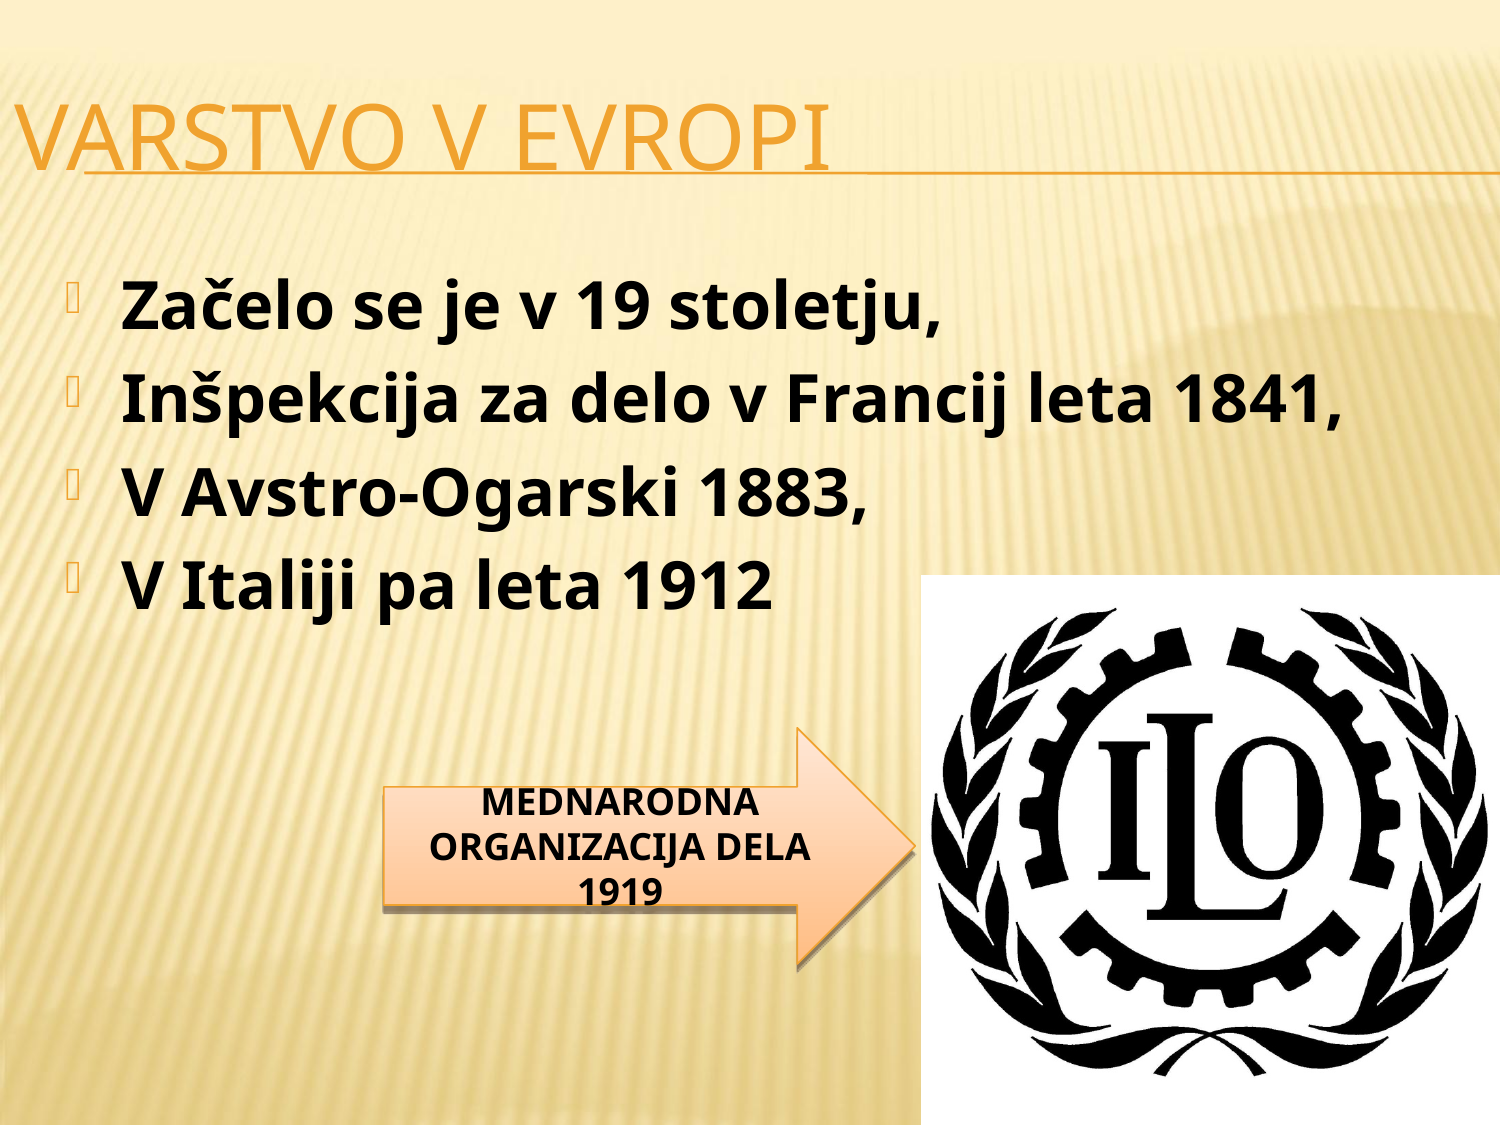

# VARSTVO V EVROPI
Začelo se je v 19 stoletju,
Inšpekcija za delo v Francij leta 1841,
V Avstro-Ogarski 1883,
V Italiji pa leta 1912
MEDNARODNA ORGANIZACIJA DELA 1919